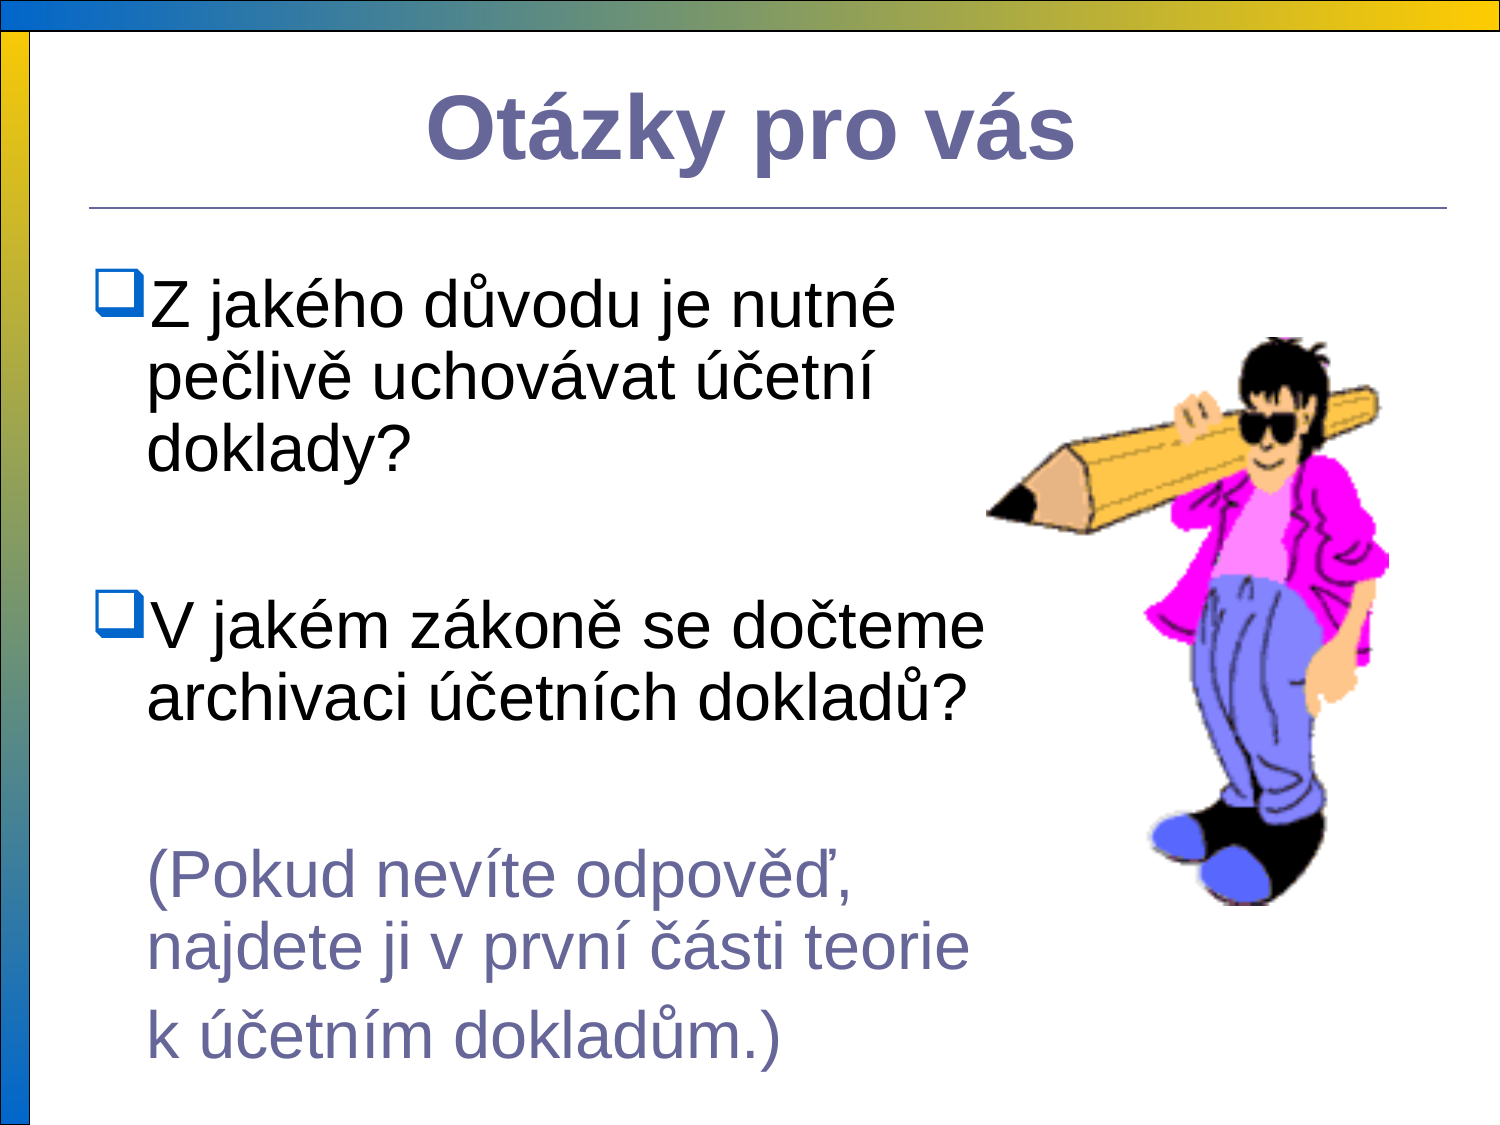

# Otázky pro vás
Z jakého důvodu je nutné pečlivě uchovávat účetní doklady?
V jakém zákoně se dočteme o archivaci účetních dokladů?
	(Pokud nevíte odpověď, najdete ji v první části teorie
	k účetním dokladům.)